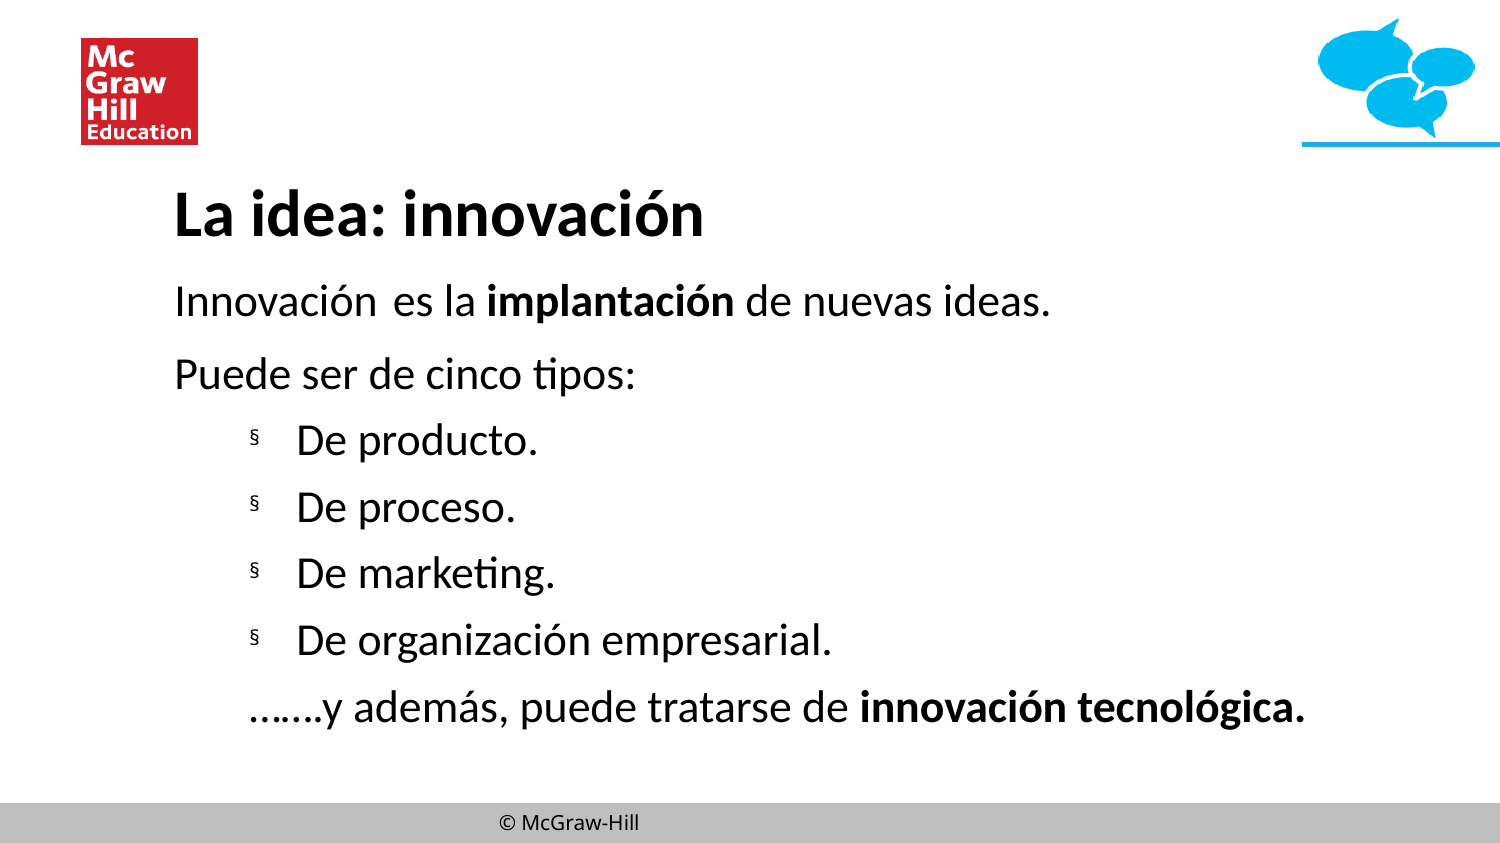

La idea: innovación
Innovación es la implantación de nuevas ideas.
Puede ser de cinco tipos:
De producto.
De proceso.
De marketing.
De organización empresarial.
…….y además, puede tratarse de innovación tecnológica.